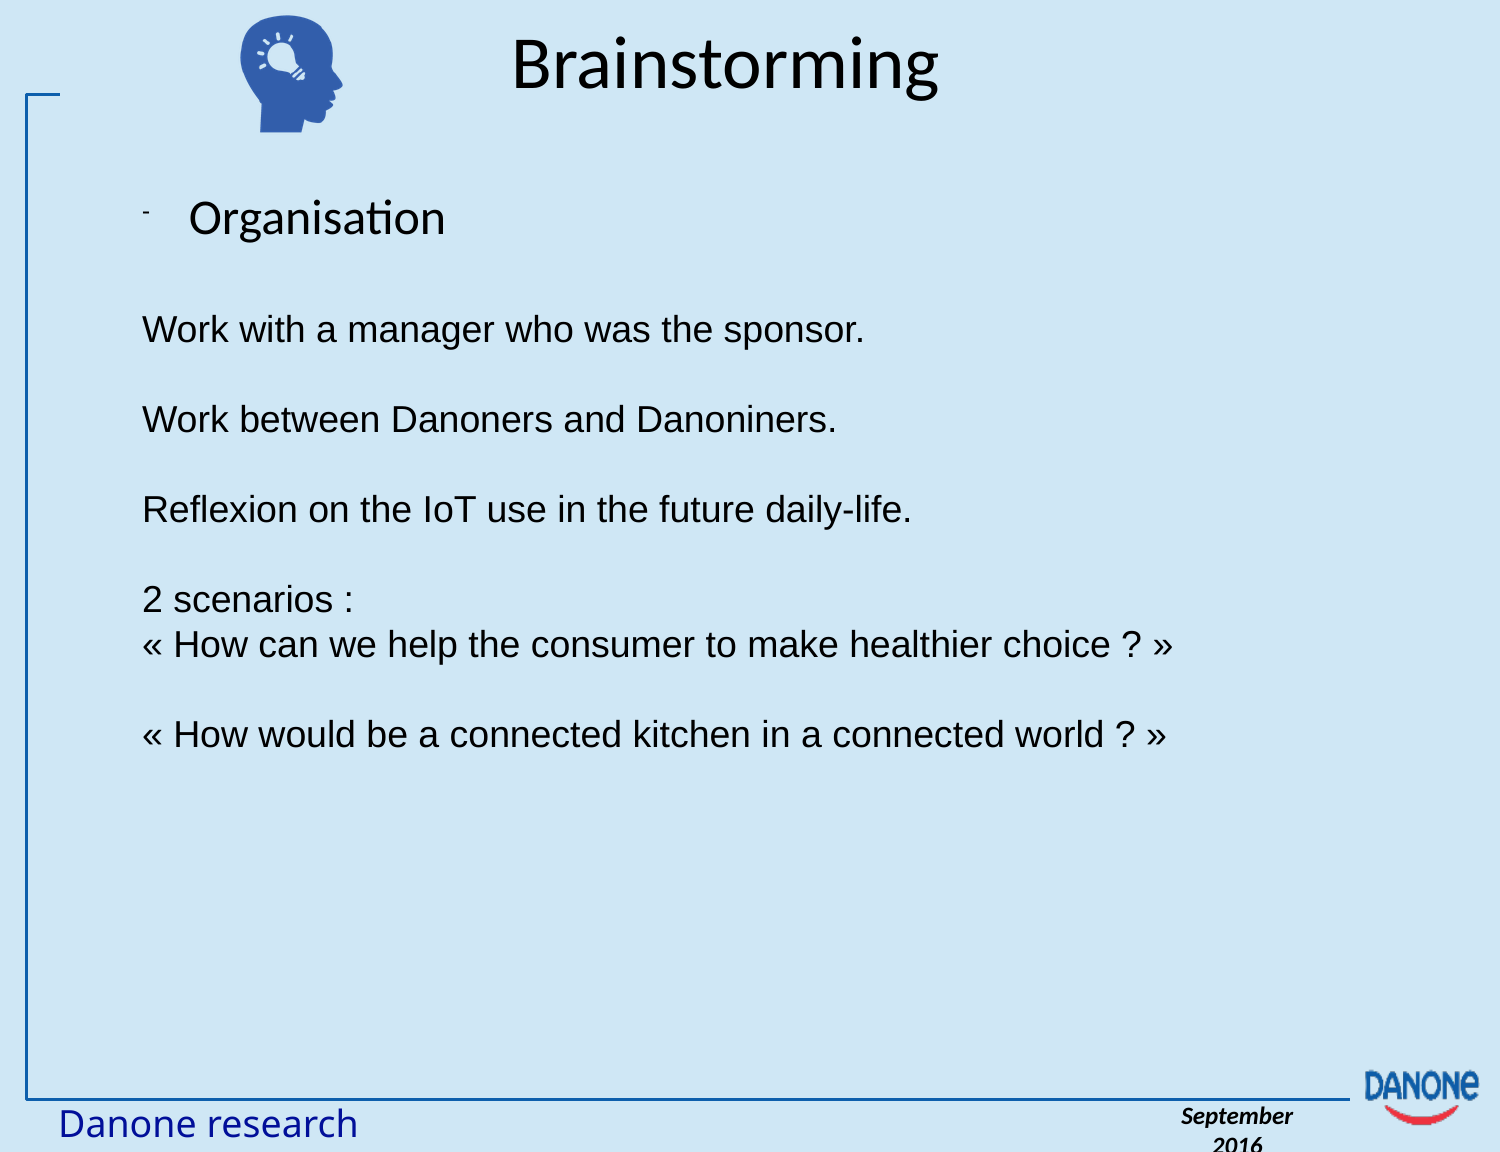

Brainstorming
Organisation
Work with a manager who was the sponsor.
Work between Danoners and Danoniners.
Reflexion on the IoT use in the future daily-life.
2 scenarios :
« How can we help the consumer to make healthier choice ? »
« How would be a connected kitchen in a connected world ? »
Danone research
September 2016